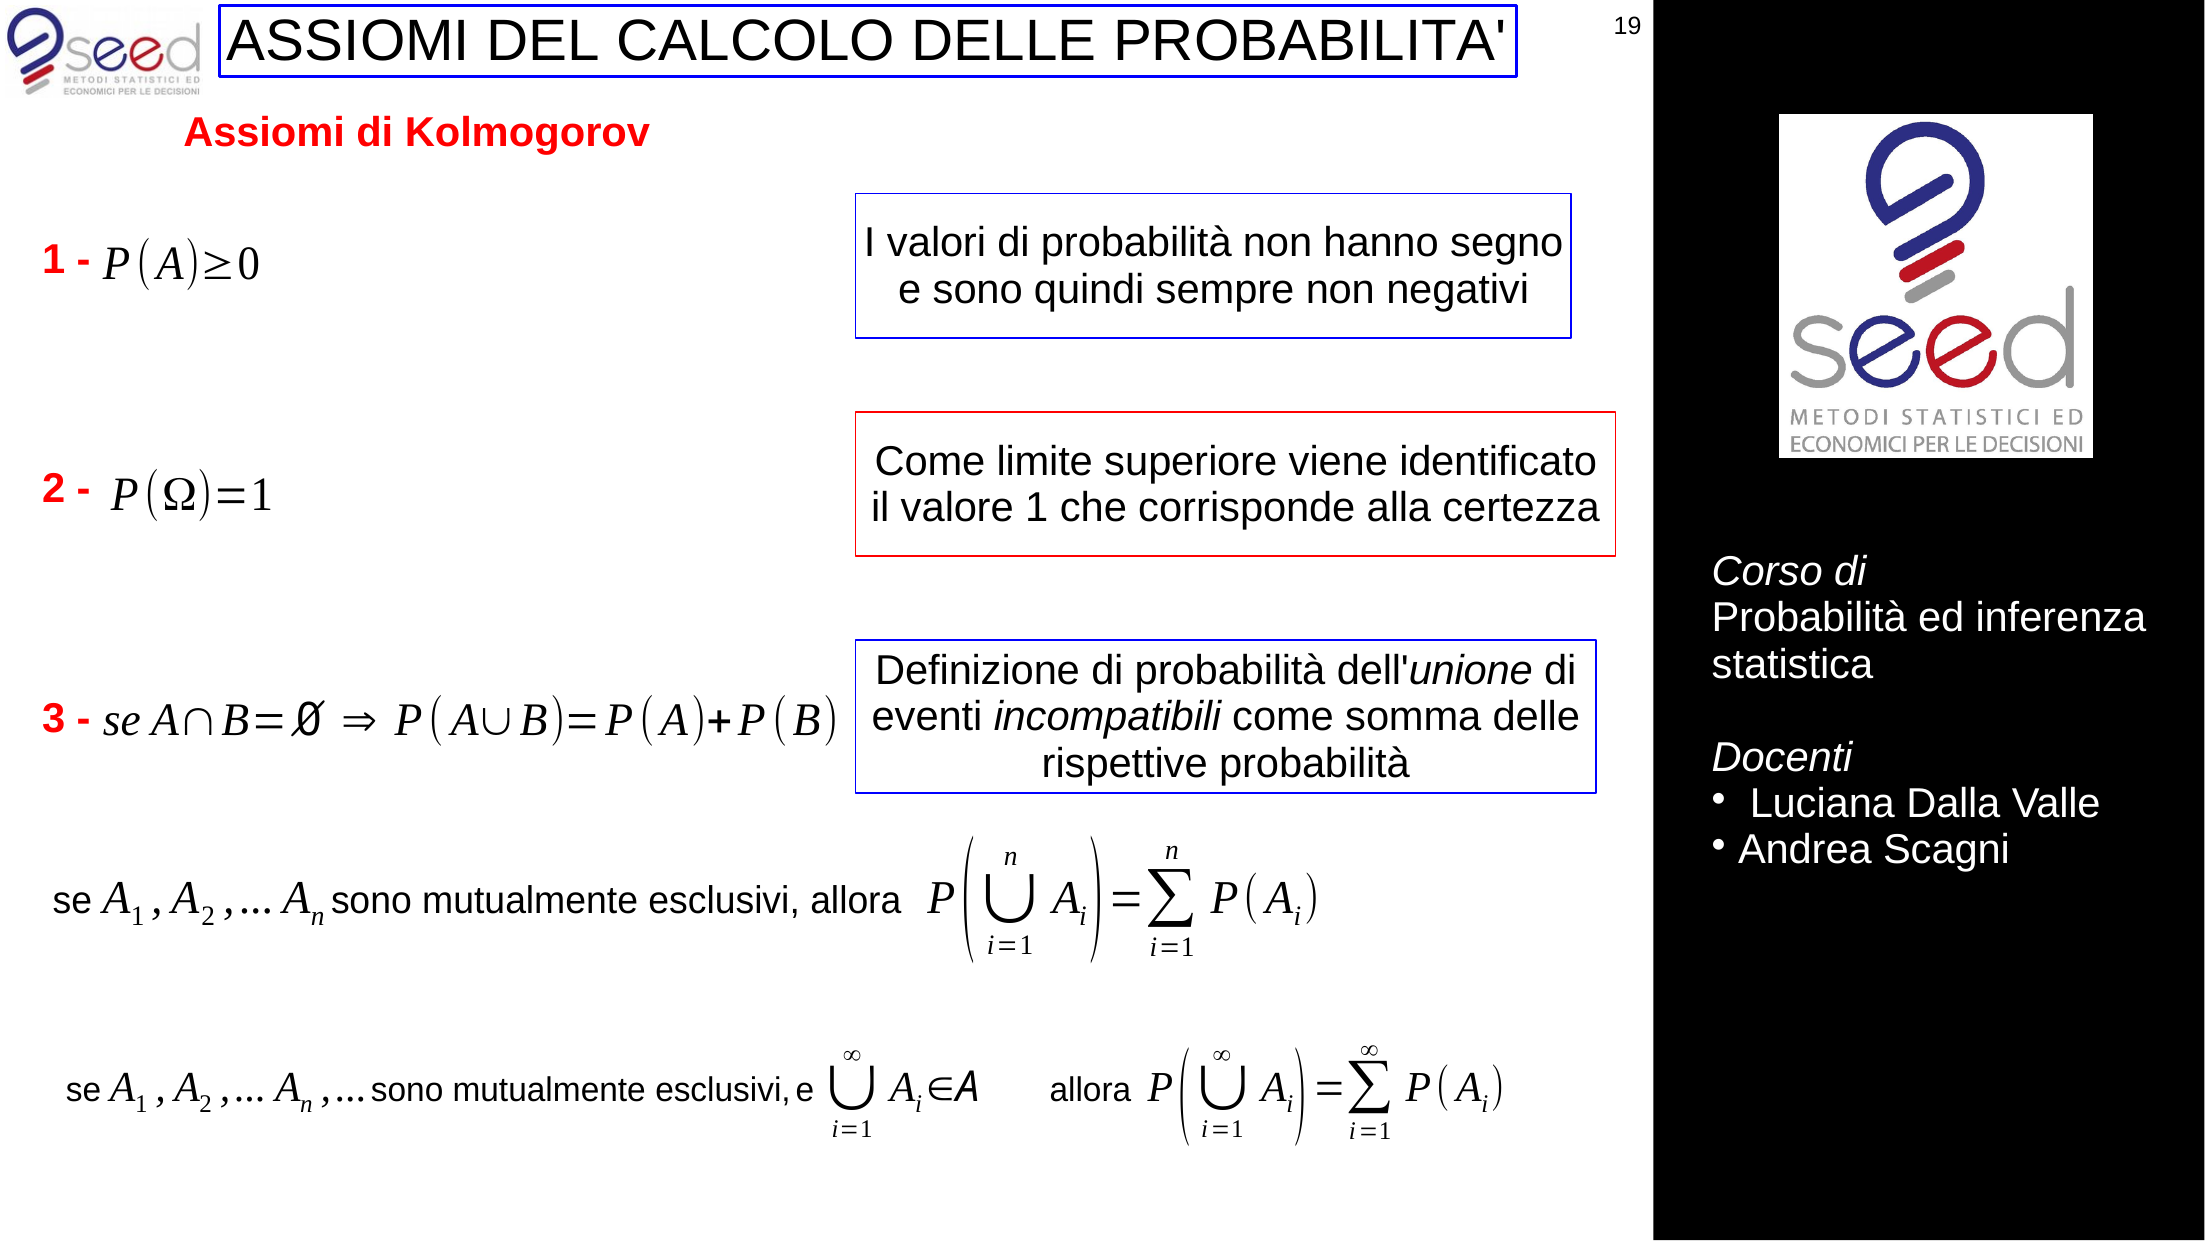

ASSIOMI DEL CALCOLO DELLE PROBABILITA'
Assiomi di Kolmogorov
I valori di probabilità non hanno segno
e sono quindi sempre non negativi
1 -
2 -
3 -
Come limite superiore viene identificato
il valore 1 che corrisponde alla certezza
Definizione di probabilità dell'unione di
eventi incompatibili come somma delle
rispettive probabilità